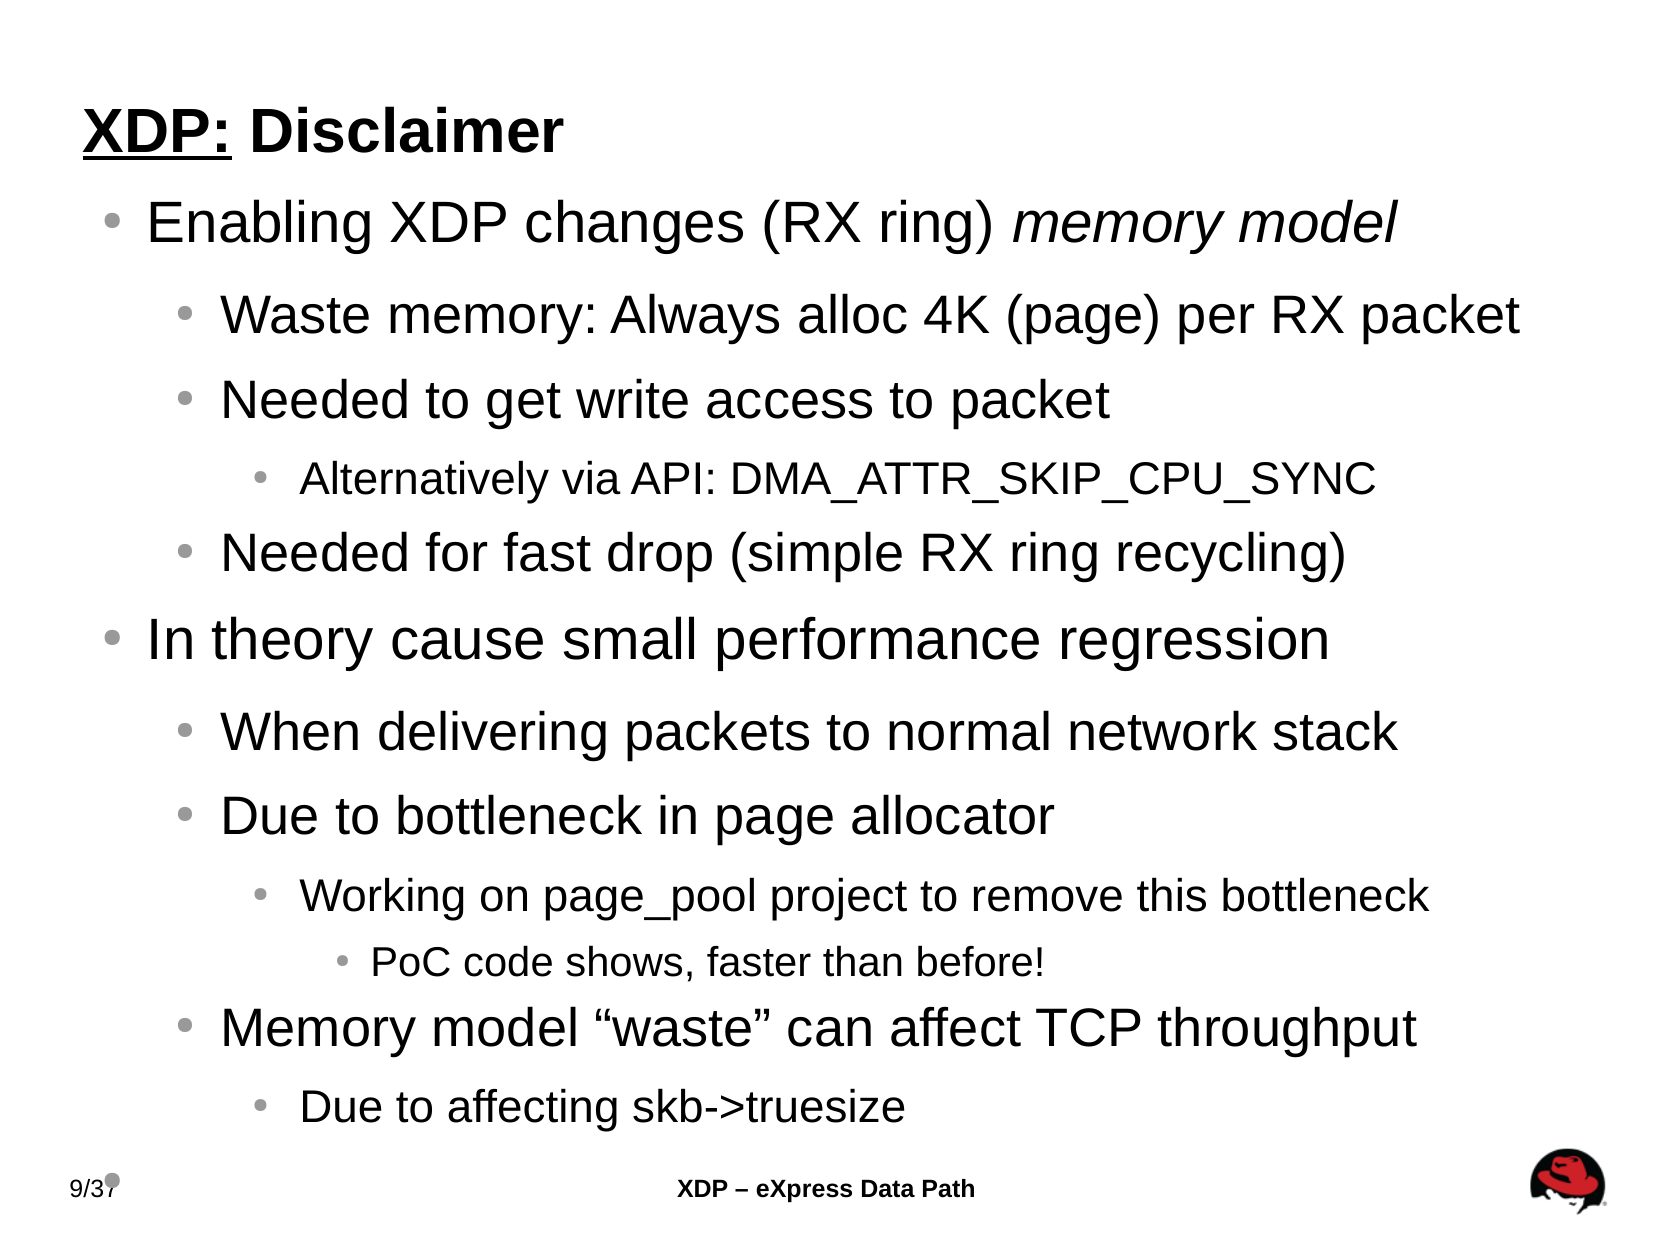

# XDP: Disclaimer
Enabling XDP changes (RX ring) memory model
Waste memory: Always alloc 4K (page) per RX packet
Needed to get write access to packet
Alternatively via API: DMA_ATTR_SKIP_CPU_SYNC
Needed for fast drop (simple RX ring recycling)
In theory cause small performance regression
When delivering packets to normal network stack
Due to bottleneck in page allocator
Working on page_pool project to remove this bottleneck
PoC code shows, faster than before!
Memory model “waste” can affect TCP throughput
Due to affecting skb->truesize